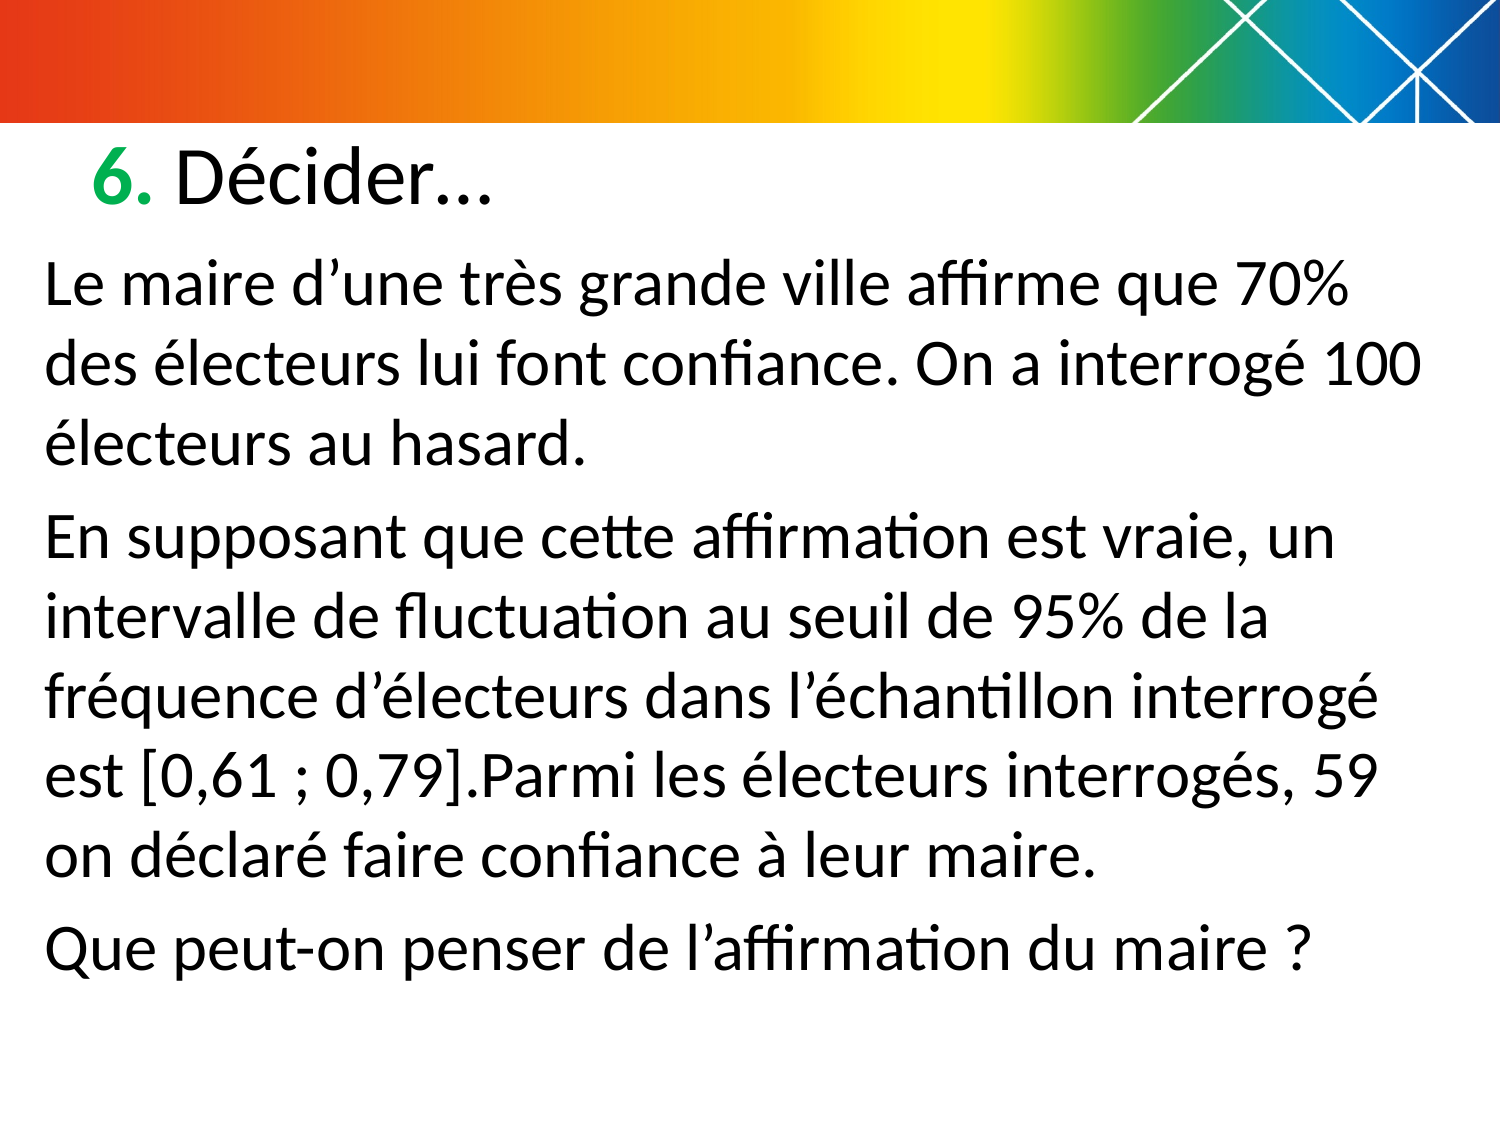

# 6. Décider…
Le maire d’une très grande ville affirme que 70% des électeurs lui font confiance. On a interrogé 100 électeurs au hasard.
En supposant que cette affirmation est vraie, un intervalle de fluctuation au seuil de 95% de la fréquence d’électeurs dans l’échantillon interrogé est [0,61 ; 0,79].Parmi les électeurs interrogés, 59 on déclaré faire confiance à leur maire.
Que peut-on penser de l’affirmation du maire ?